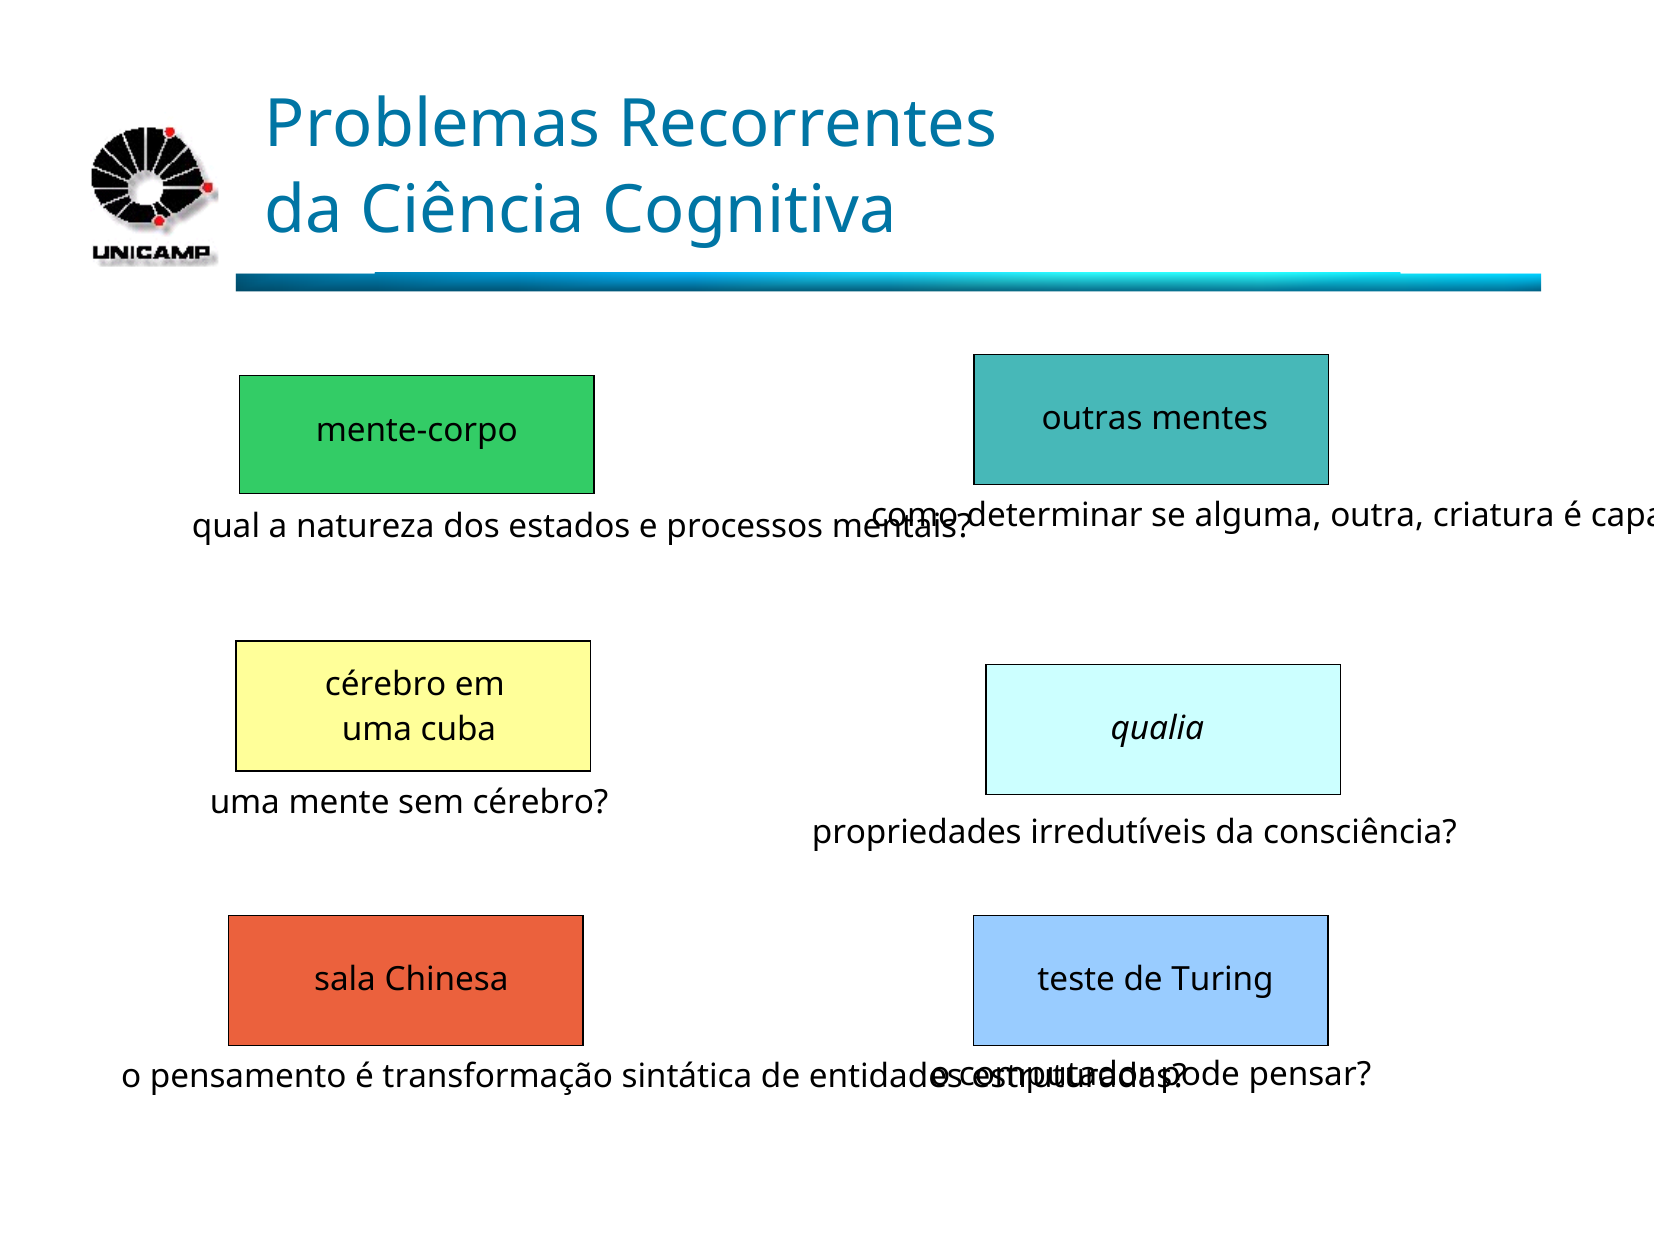

# Problemas Recorrentes da Ciência Cognitiva
outras mentes
como determinar se alguma, outra, criatura é capaz de pensar? qual a natureza de outras mentes?
mente-corpo
qual a natureza dos estados e processos mentais?
cérebro em
uma cuba
uma mente sem cérebro?
qualia
propriedades irredutíveis da consciência?
sala Chinesa
o pensamento é transformação sintática de entidades estruturadas?
teste de Turing
o computador pode pensar?